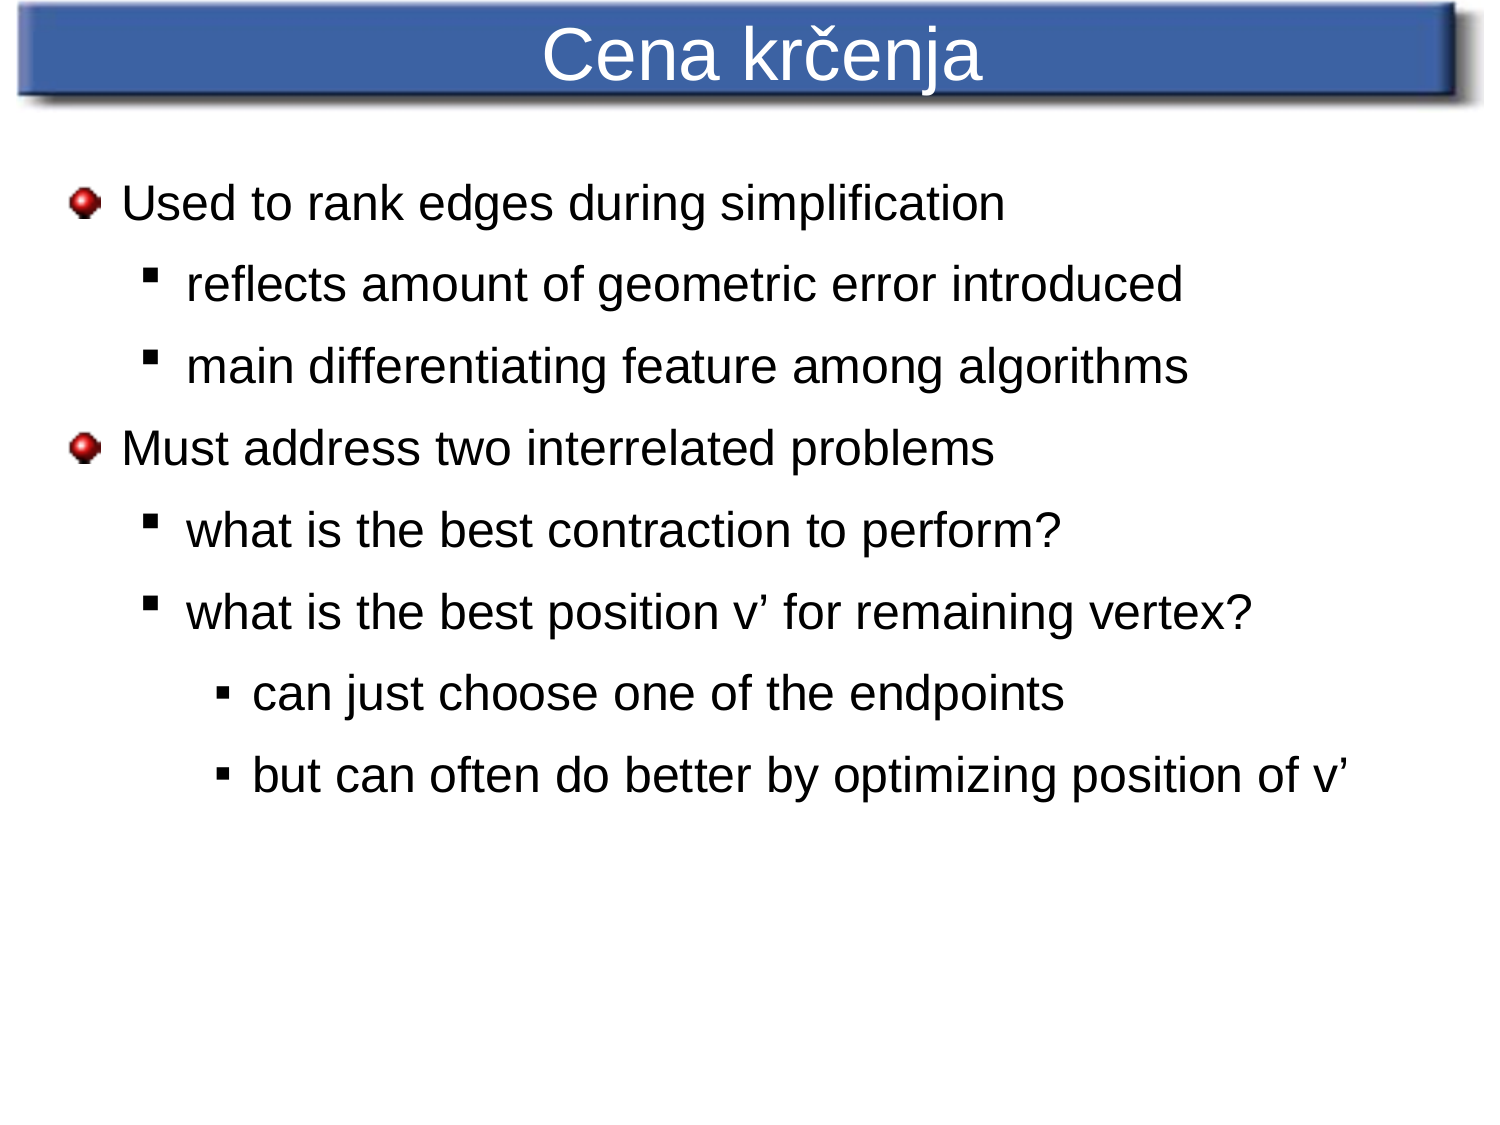

# Cena krčenja
Used to rank edges during simplification
reflects amount of geometric error introduced
main differentiating feature among algorithms
Must address two interrelated problems
what is the best contraction to perform?
what is the best position v’ for remaining vertex?
can just choose one of the endpoints
but can often do better by optimizing position of v’